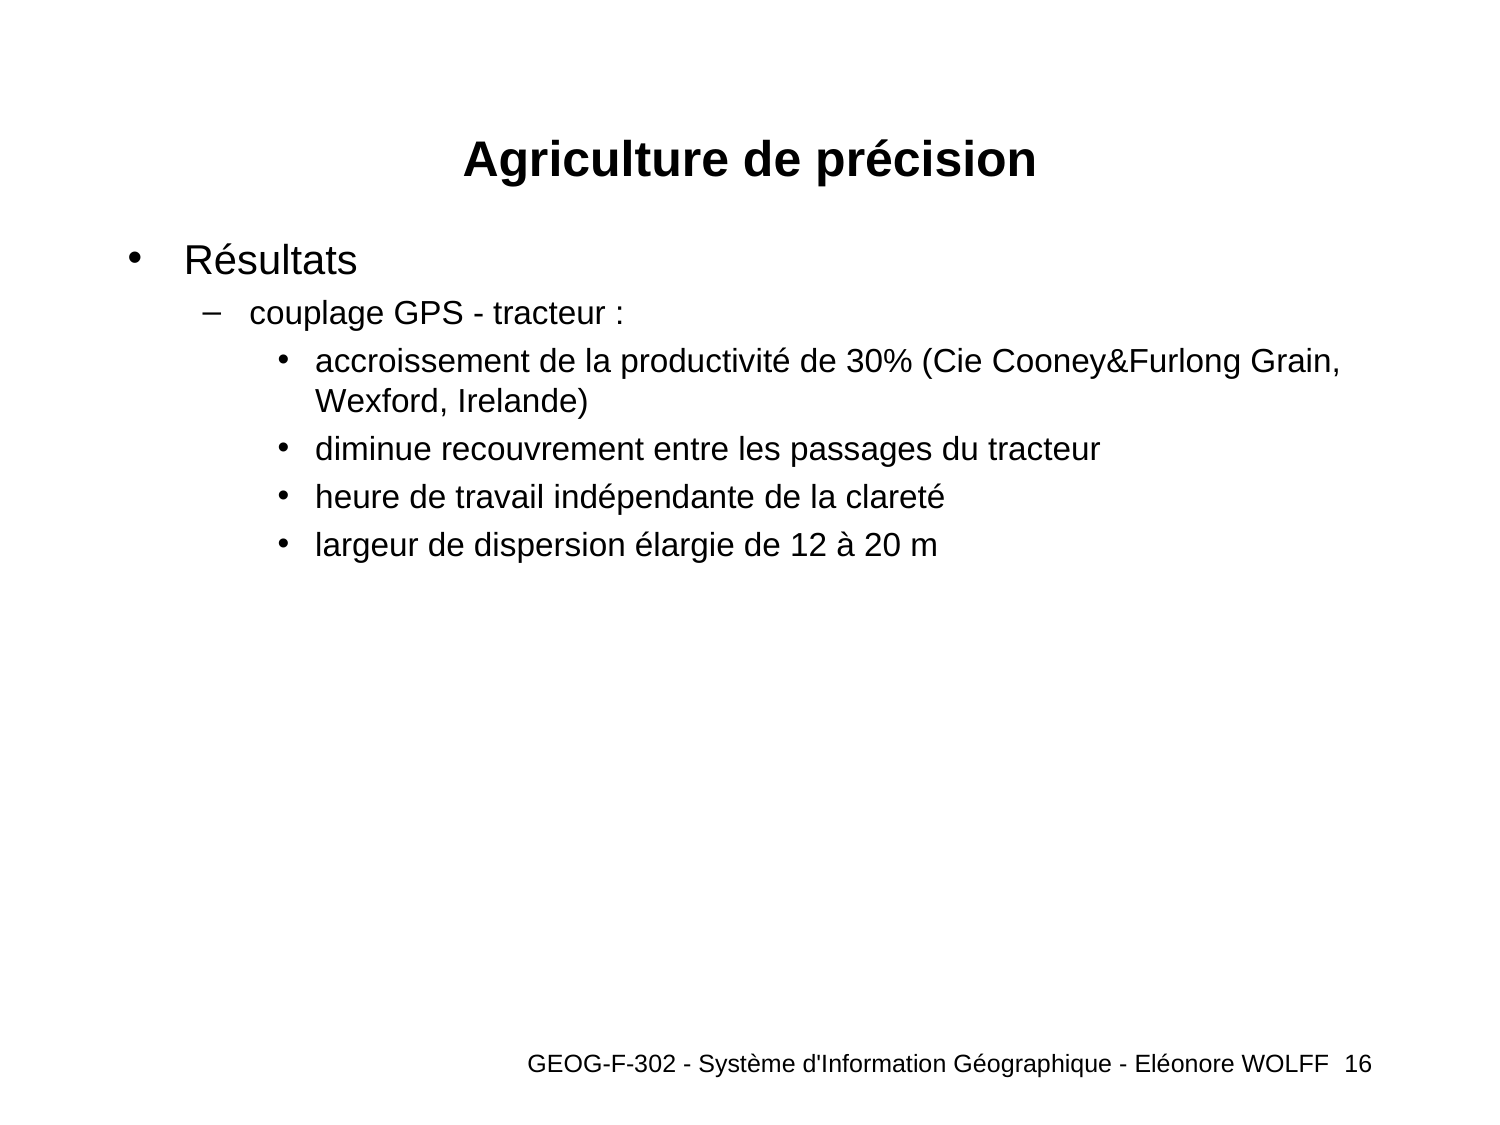

# Agriculture de précision
Résultats
couplage GPS - tracteur :
accroissement de la productivité de 30% (Cie Cooney&Furlong Grain, Wexford, Irelande)
diminue recouvrement entre les passages du tracteur
heure de travail indépendante de la clareté
largeur de dispersion élargie de 12 à 20 m
GEOG-F-302 - Système d'Information Géographique - Eléonore WOLFF